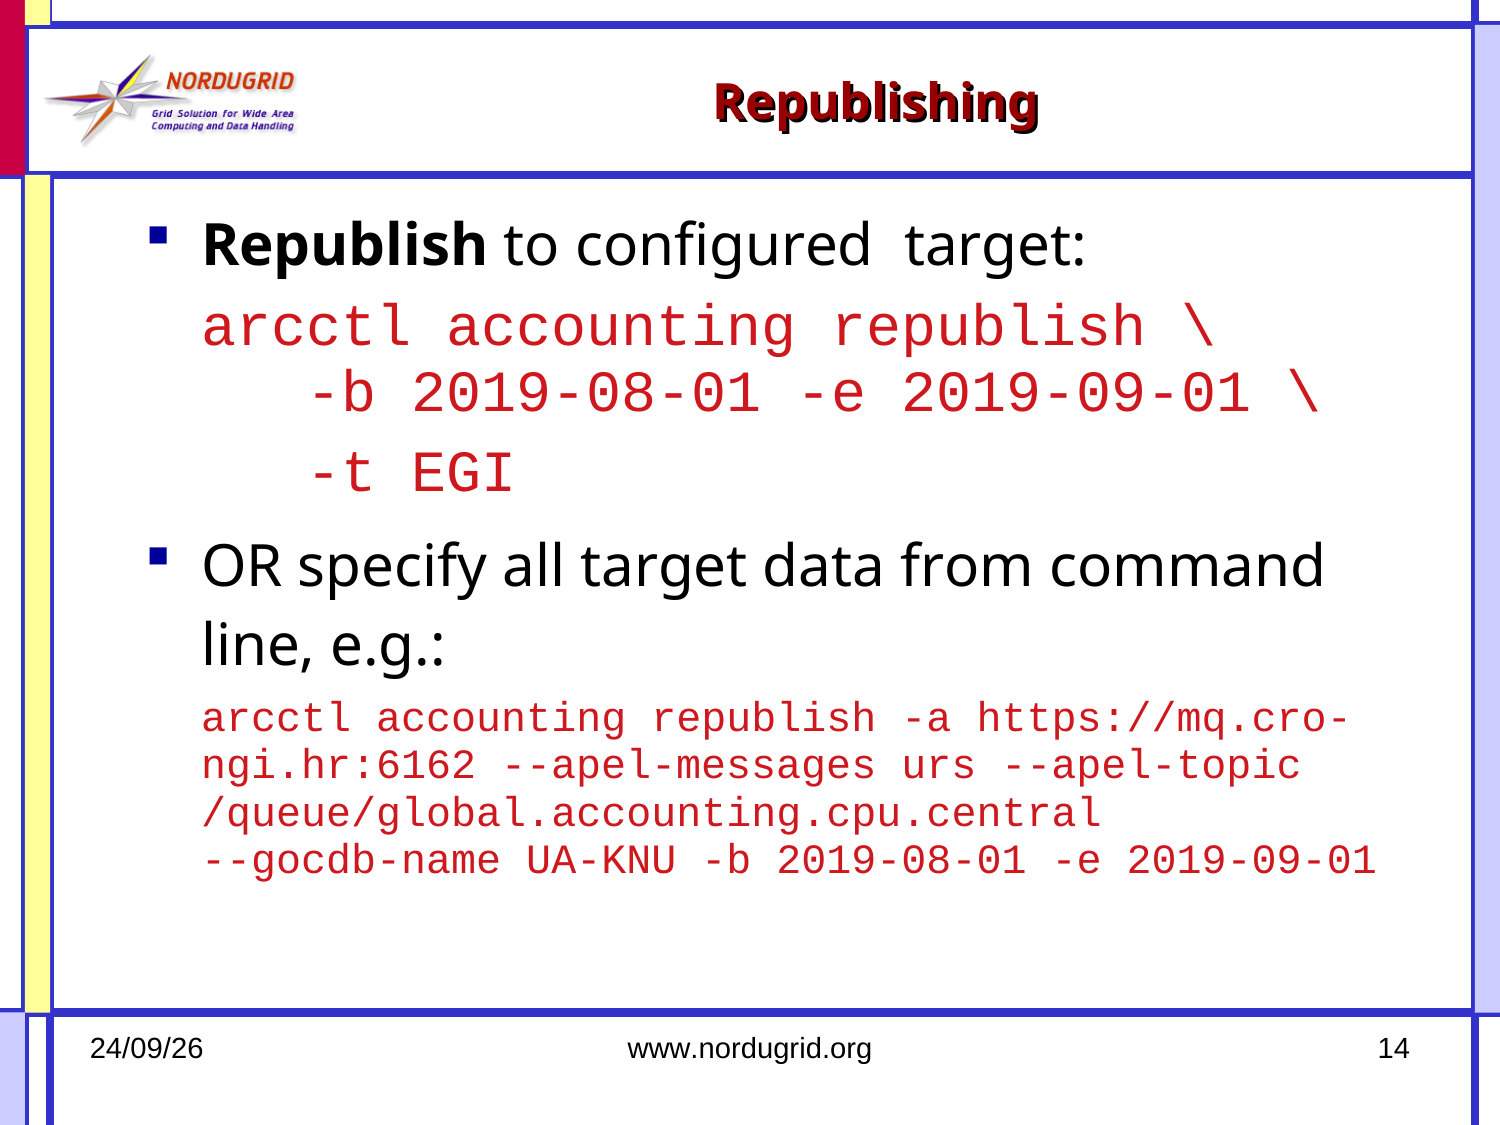

# Republishing
Republish to configured target:
arcctl accounting republish \
 -b 2019-08-01 -e 2019-09-01 \
 -t EGI
OR specify all target data from command line, e.g.:
arcctl accounting republish -a https://mq.cro-ngi.hr:6162 --apel-messages urs --apel-topic /queue/global.accounting.cpu.central
--gocdb-name UA-KNU -b 2019-08-01 -e 2019-09-01
www.nordugrid.org
14